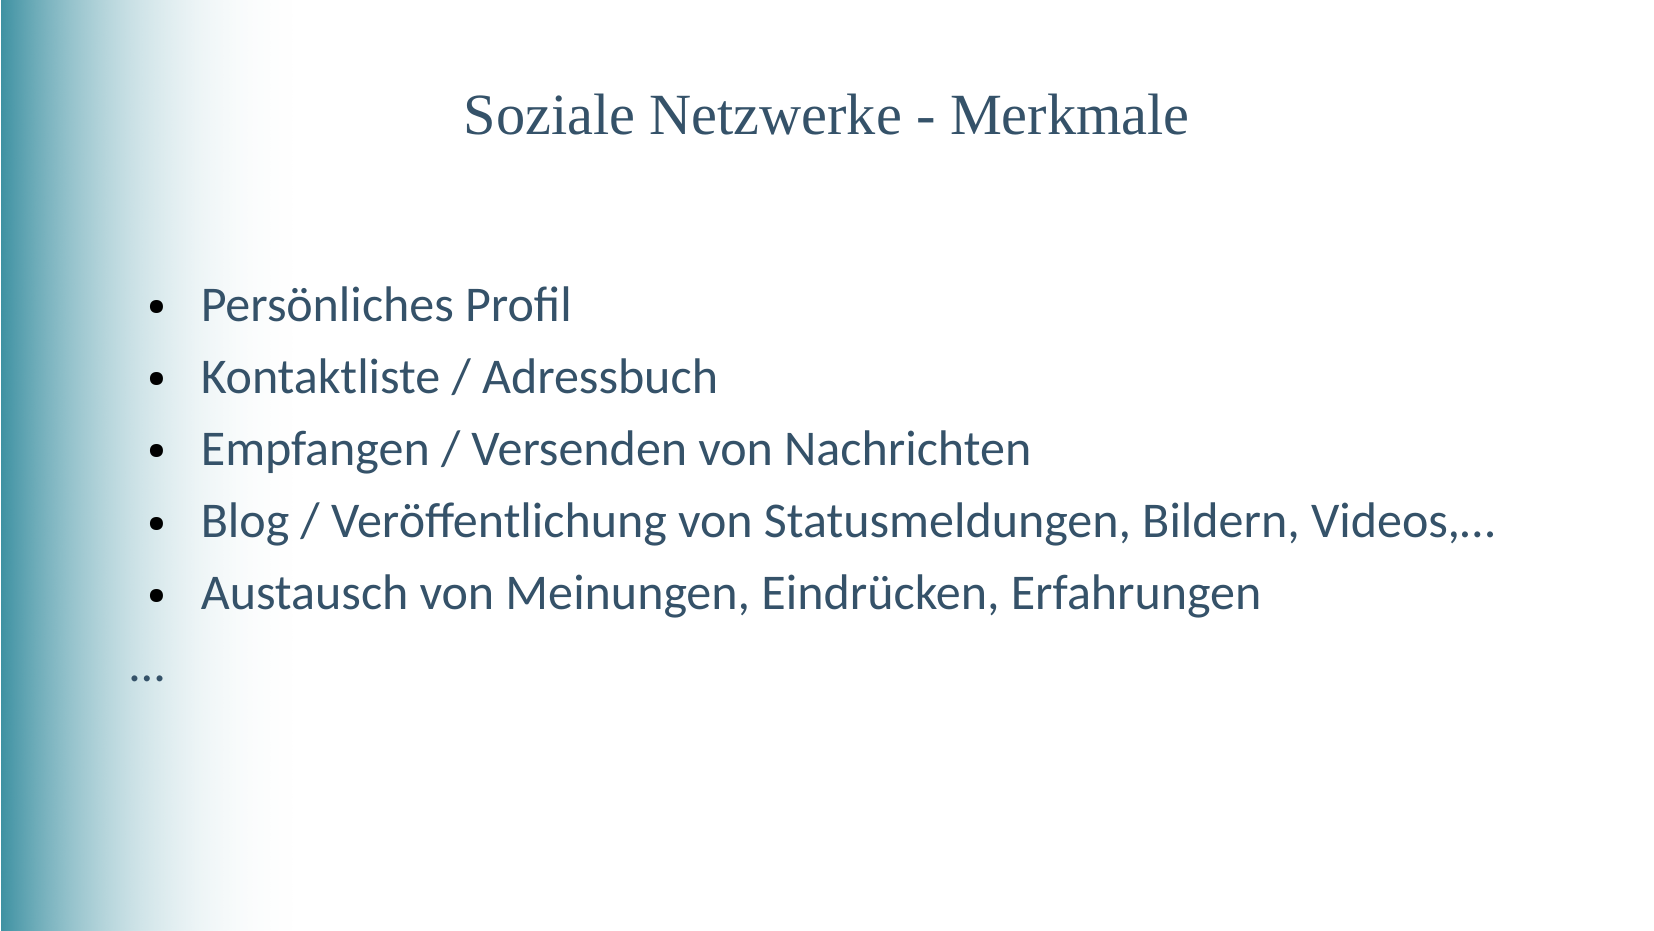

# Soziale Netzwerke - Merkmale
Persönliches Profil
Kontaktliste / Adressbuch
Empfangen / Versenden von Nachrichten
Blog / Veröffentlichung von Statusmeldungen, Bildern, Videos,…
Austausch von Meinungen, Eindrücken, Erfahrungen
…